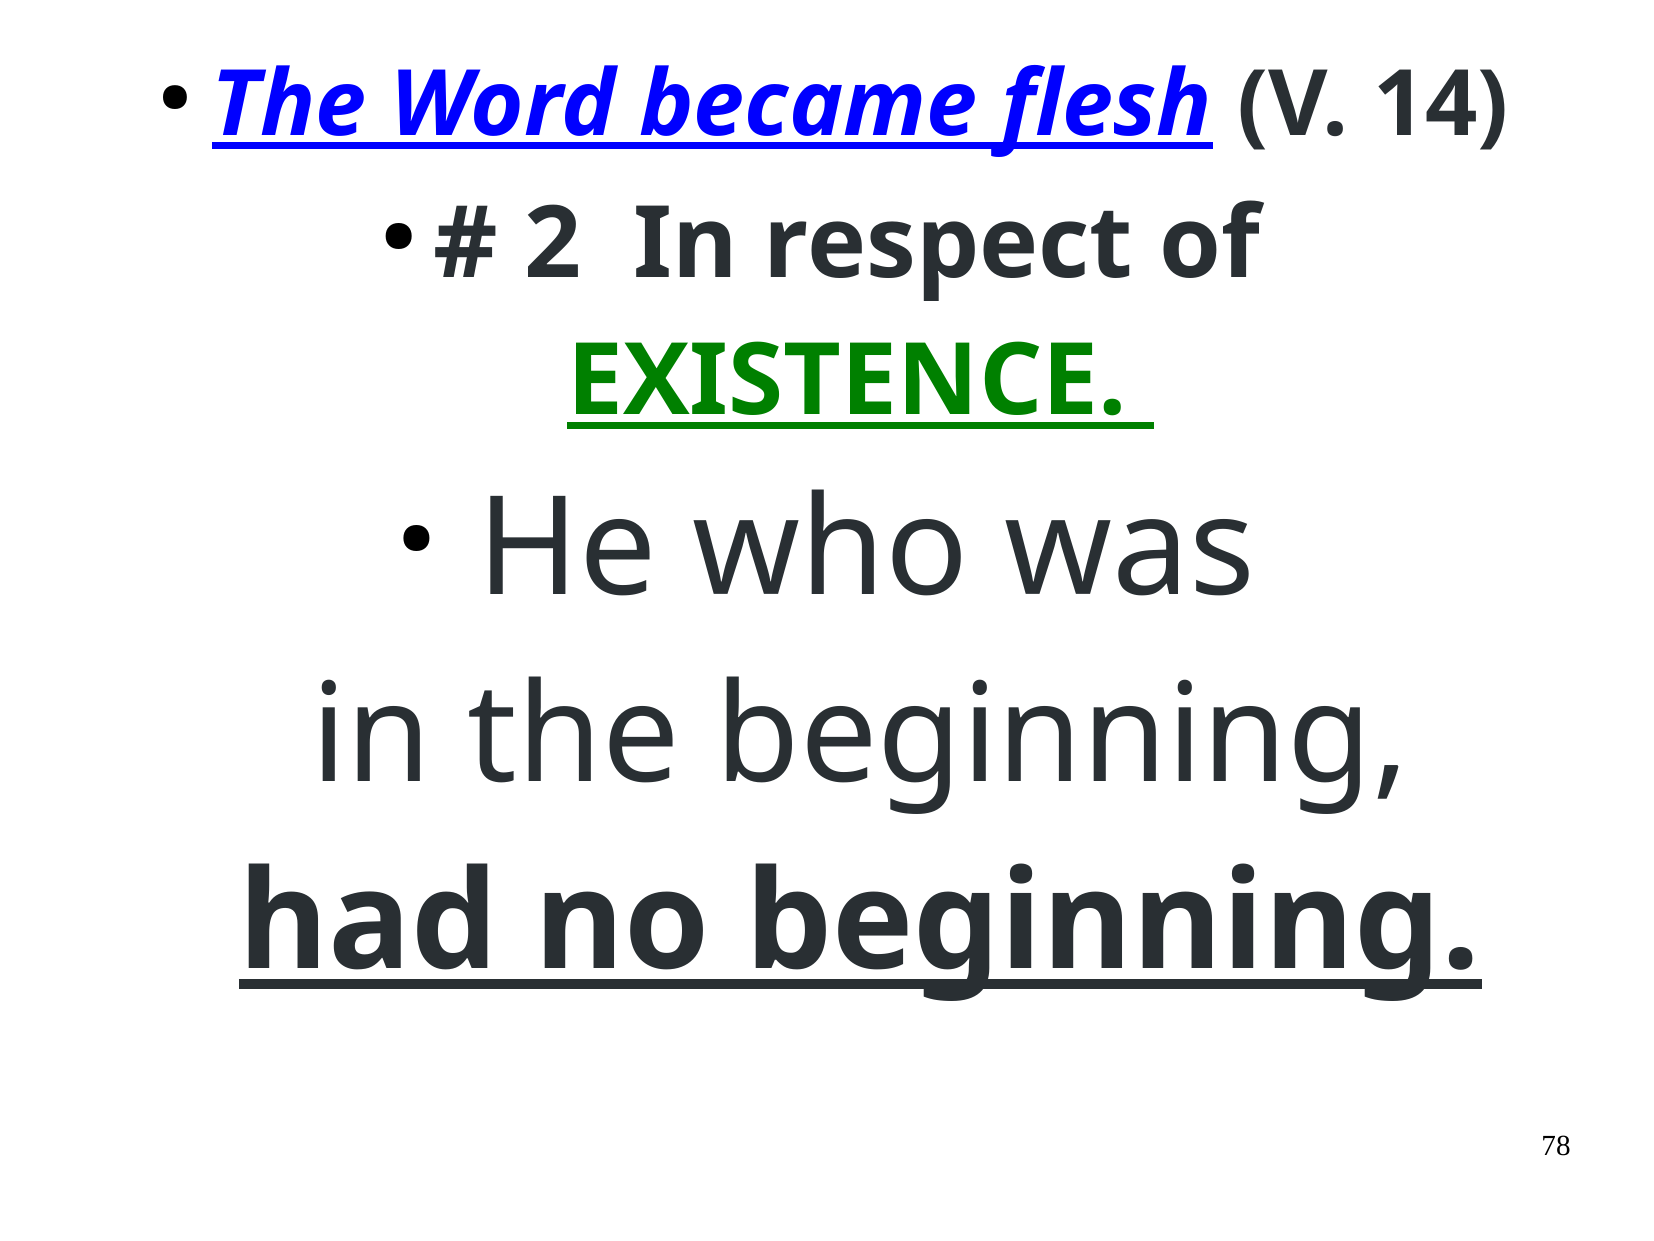

# The Word became flesh (V. 14)
# 2 In respect of EXISTENCE.
 He who was
in the beginning,
had no beginning.
78